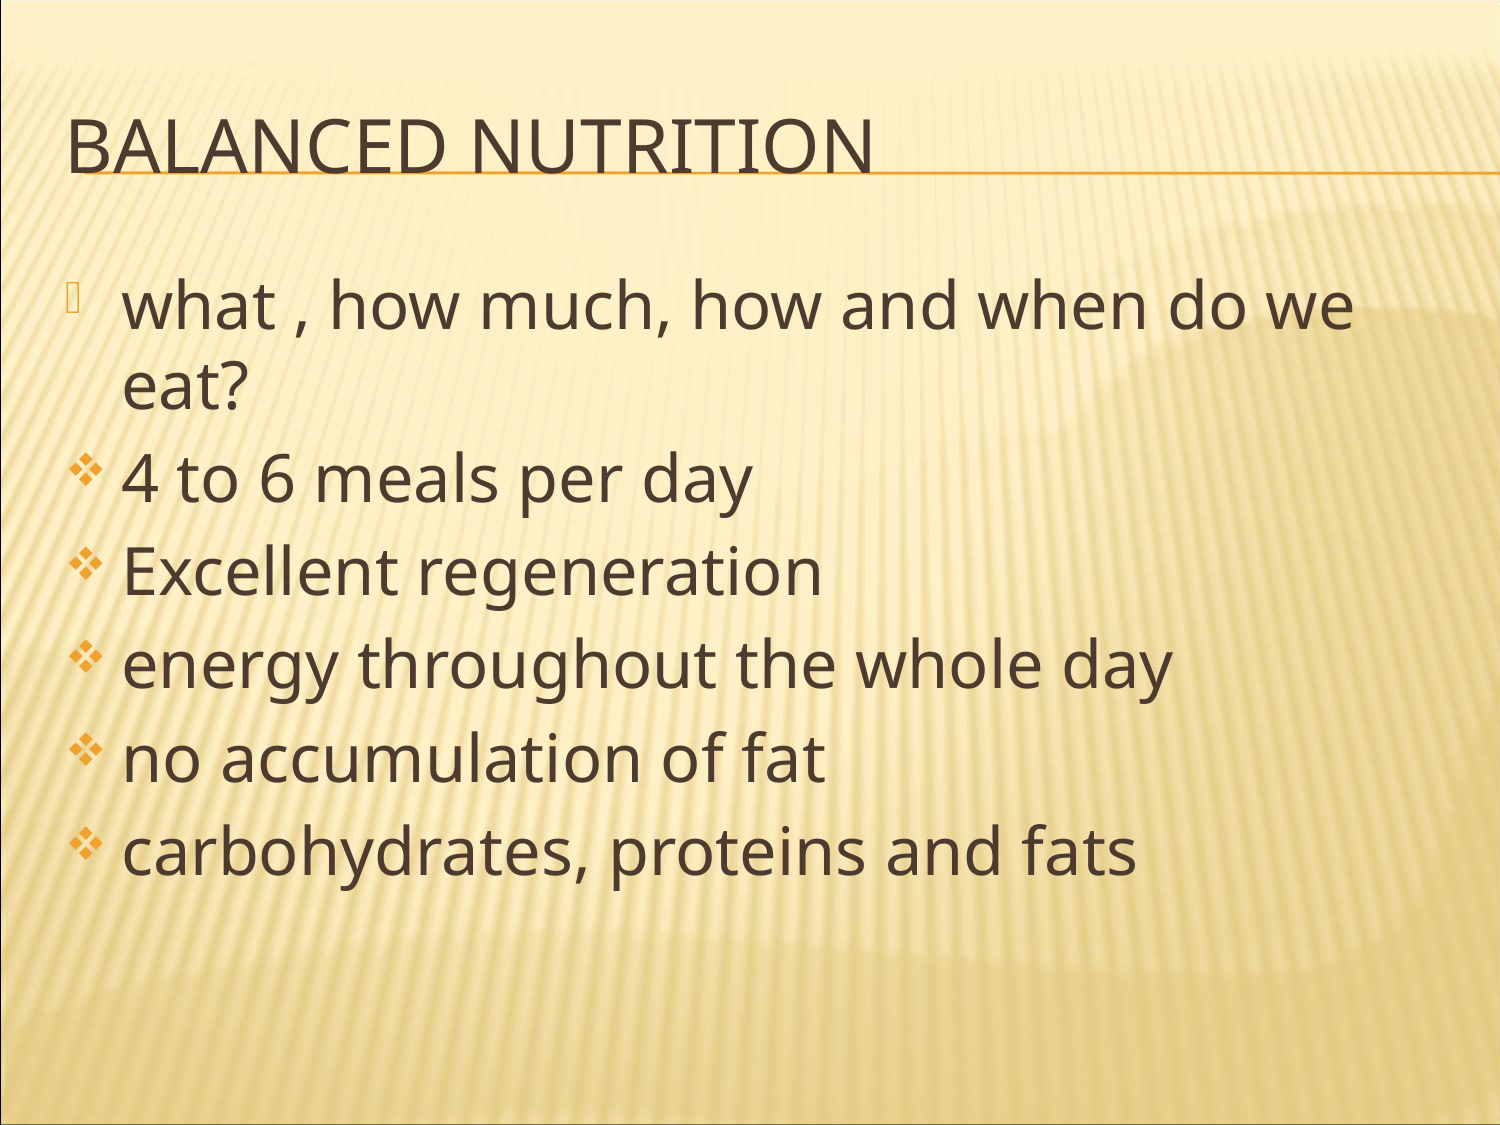

# Balanced nutrition
what , how much, how and when do we eat?
4 to 6 meals per day
Excellent regeneration
energy throughout the whole day
no accumulation of fat
carbohydrates, proteins and fats